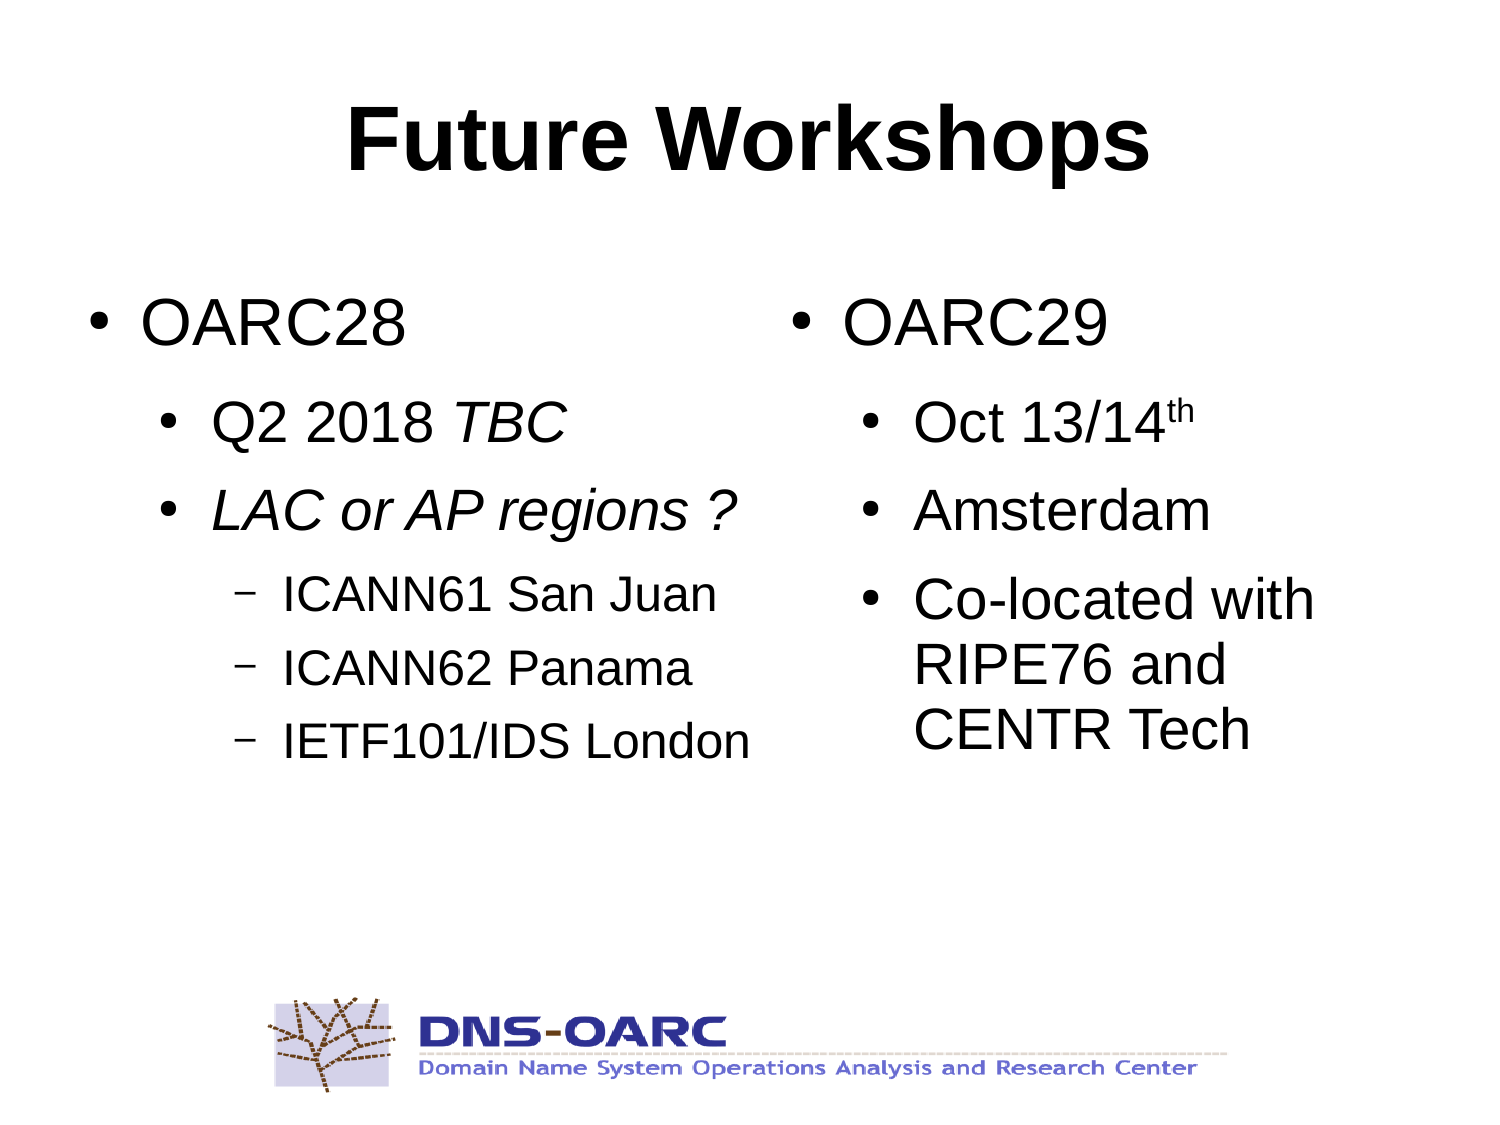

# Future Workshops
OARC28
Q2 2018 TBC
LAC or AP regions ?
ICANN61 San Juan
ICANN62 Panama
IETF101/IDS London
OARC29
Oct 13/14th
Amsterdam
Co-located with RIPE76 and
CENTR Tech